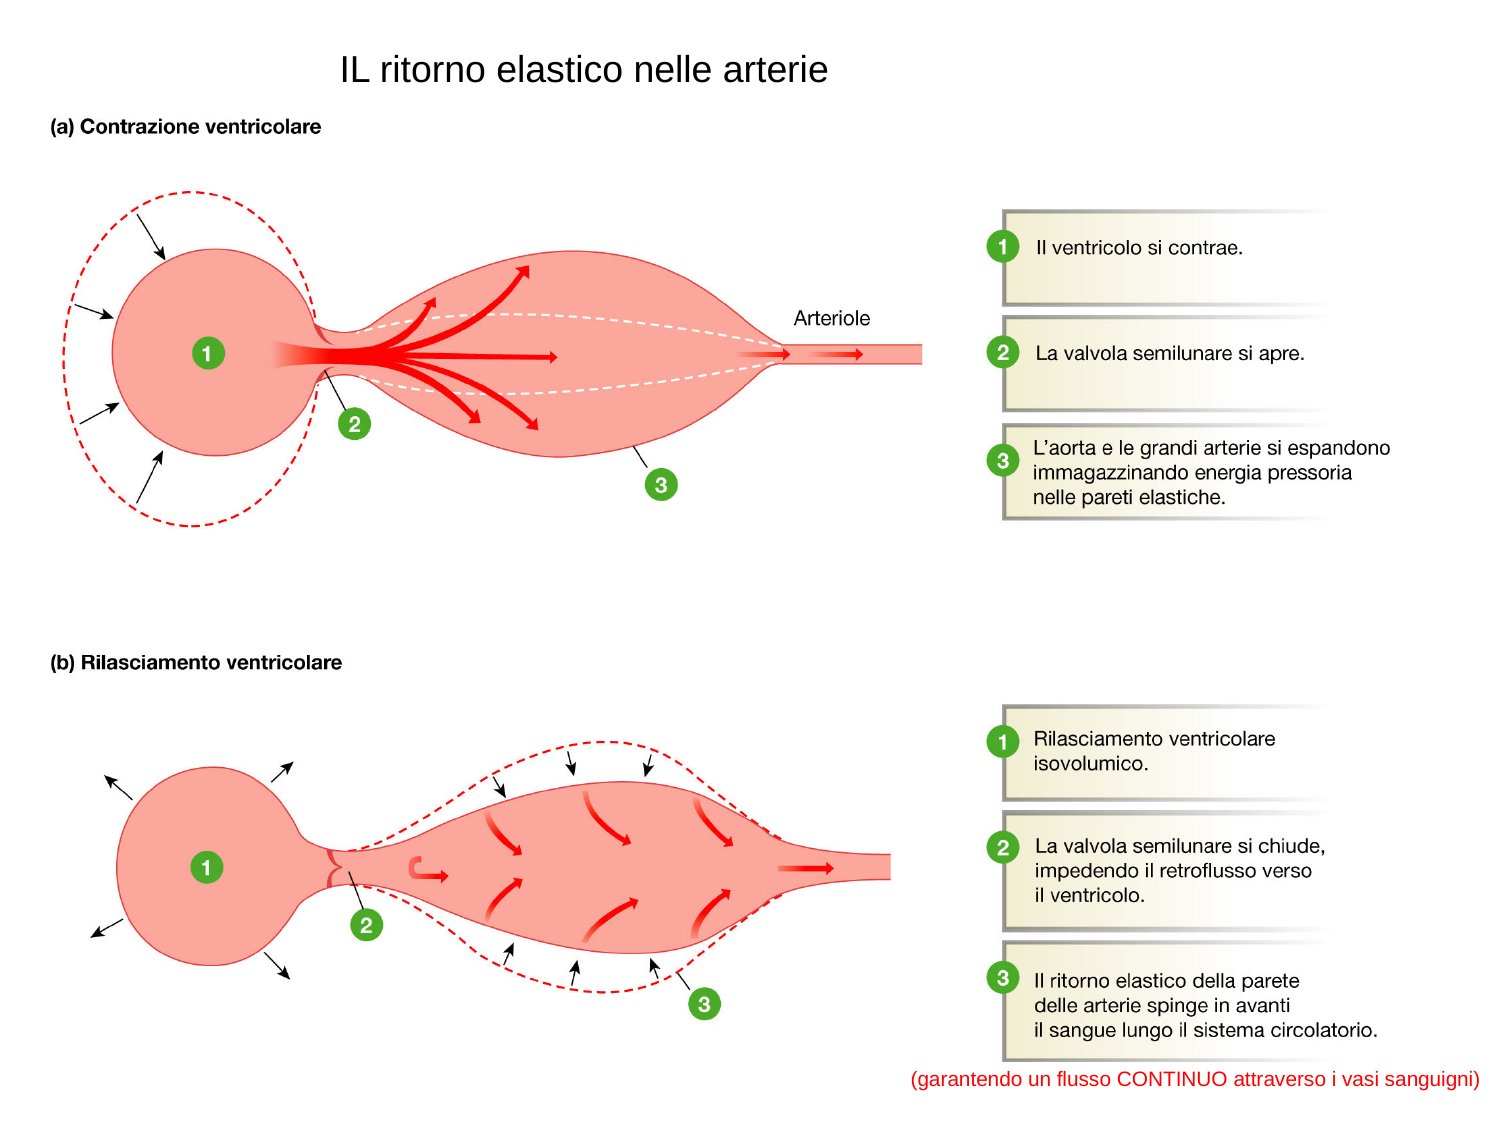

IL ritorno elastico nelle arterie
(garantendo un flusso CONTINUO attraverso i vasi sanguigni)